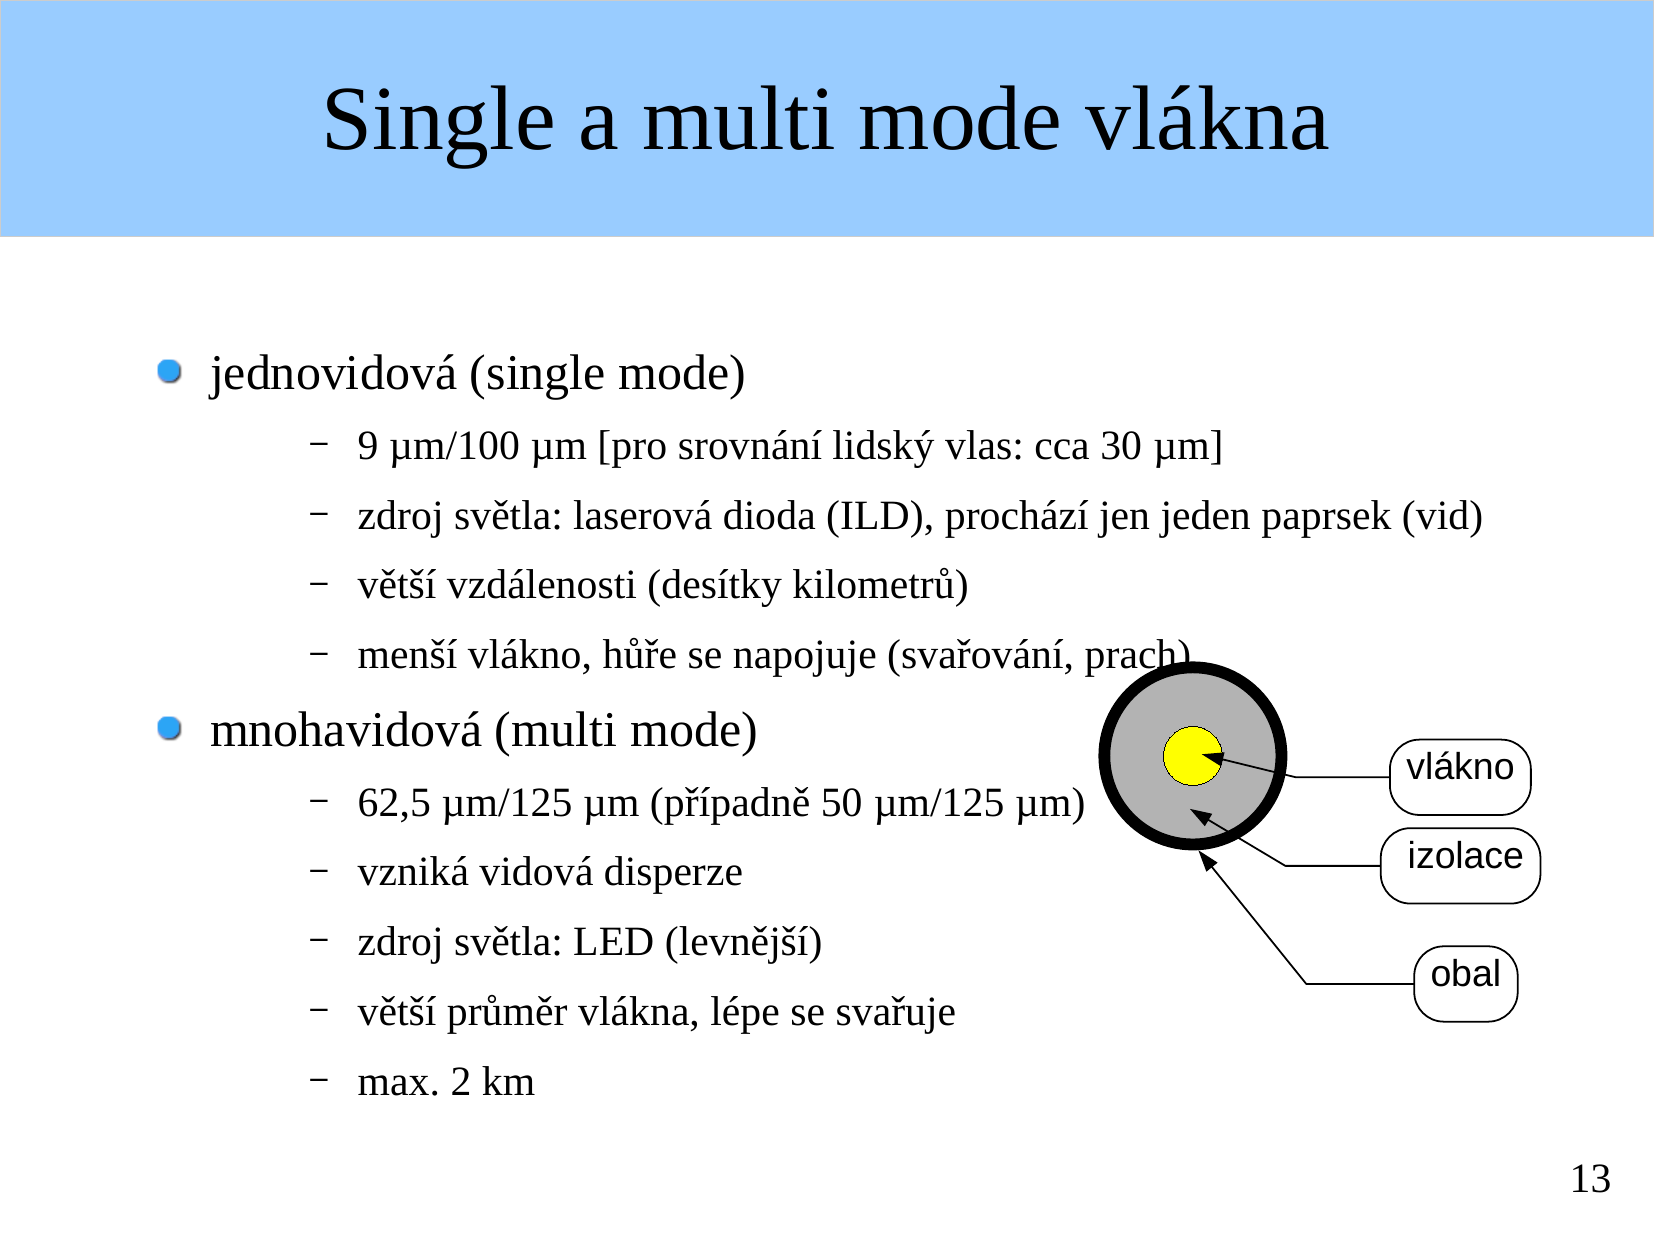

# Single a multi mode vlákna
jednovidová (single mode)
9 µm/100 µm [pro srovnání lidský vlas: cca 30 µm]
zdroj světla: laserová dioda (ILD), prochází jen jeden paprsek (vid)
větší vzdálenosti (desítky kilometrů)
menší vlákno, hůře se napojuje (svařování, prach)
mnohavidová (multi mode)
62,5 µm/125 µm (případně 50 µm/125 µm)
vzniká vidová disperze
zdroj světla: LED (levnější)
větší průměr vlákna, lépe se svařuje
max. 2 km